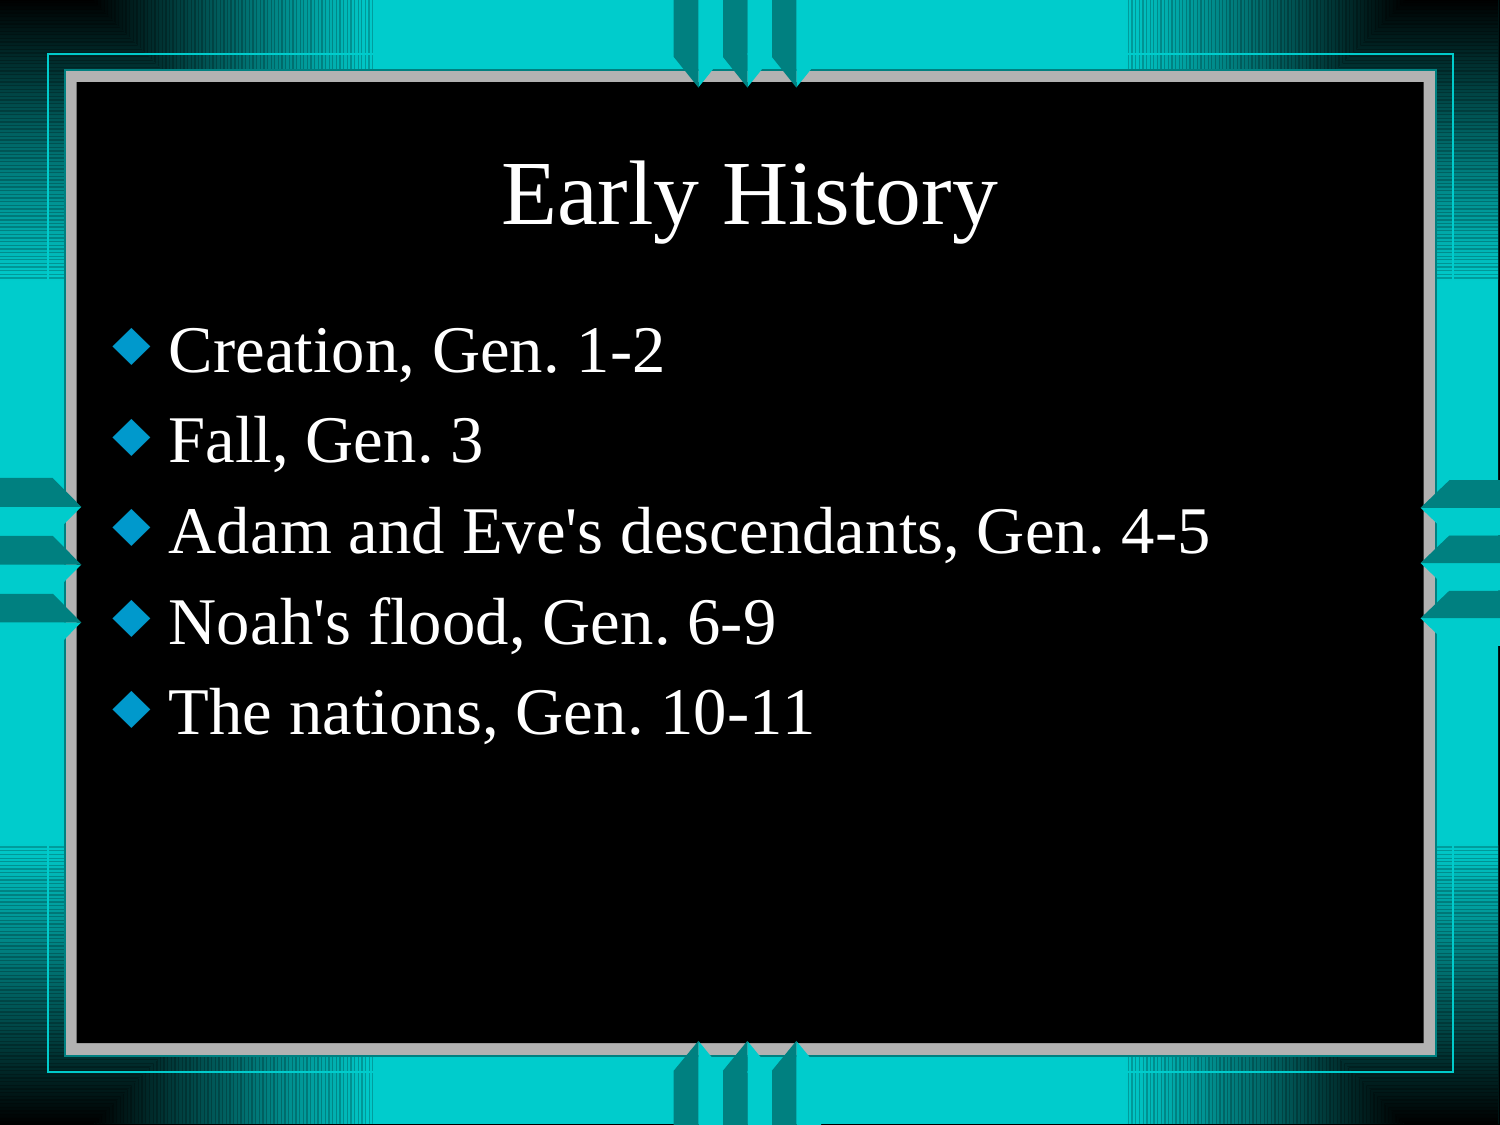

# Early History
Creation, Gen. 1-2
Fall, Gen. 3
Adam and Eve's descendants, Gen. 4-5
Noah's flood, Gen. 6-9
The nations, Gen. 10-11